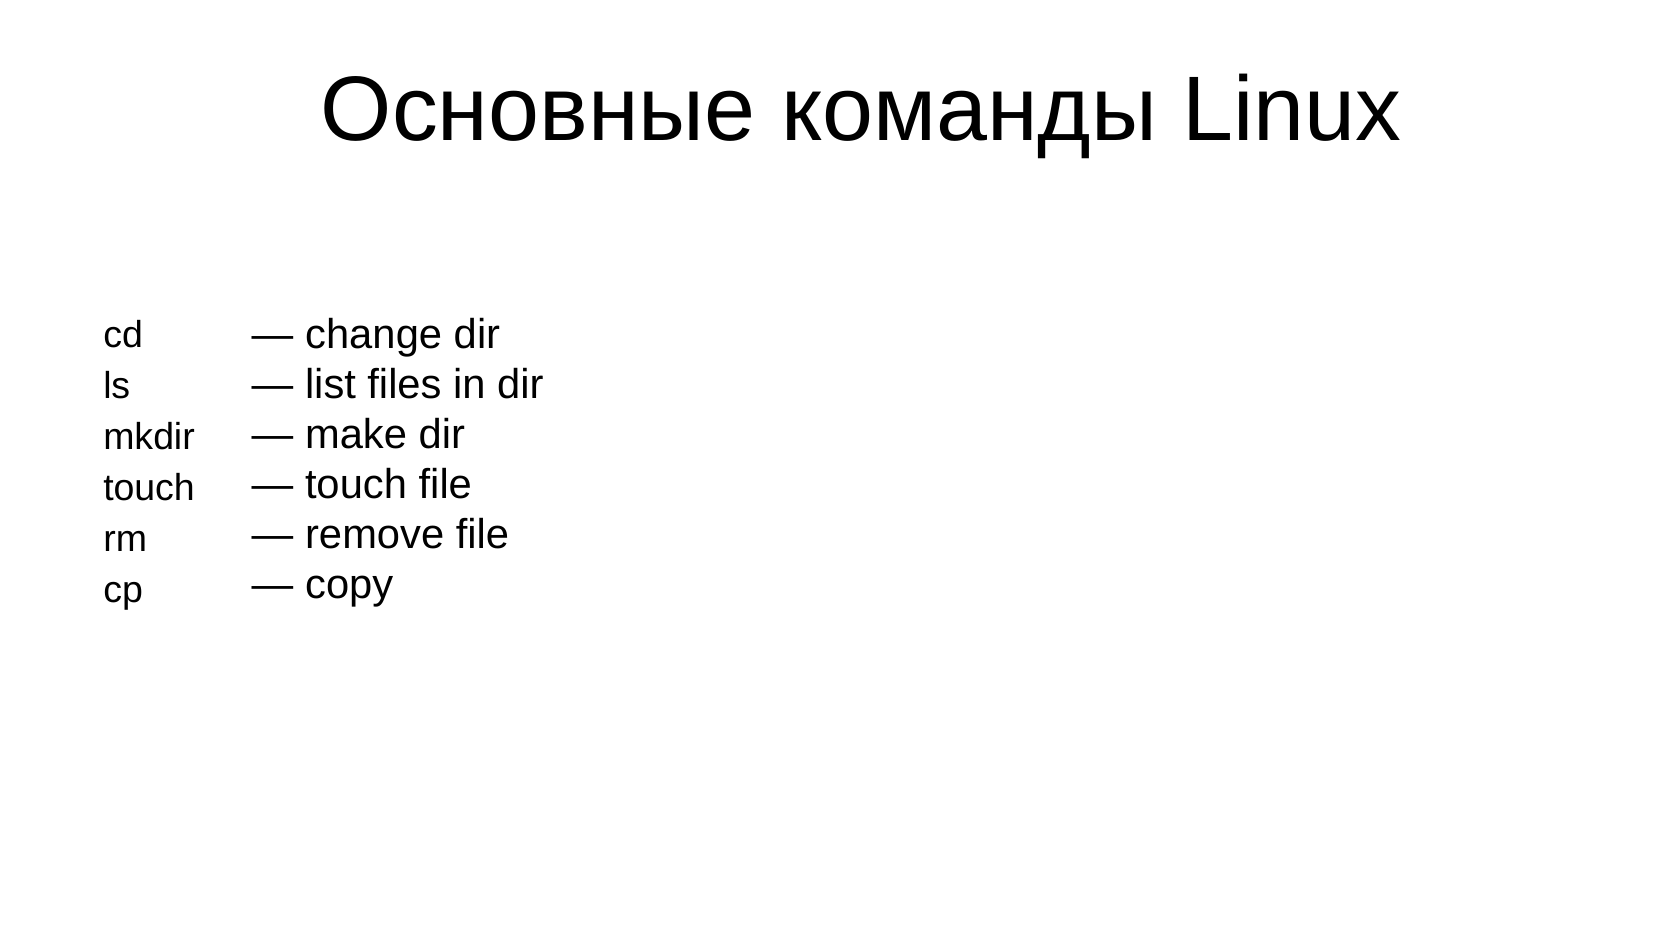

# Основные команды Linux
cd
ls
mkdir
touch
rm
cp
— change dir
— list files in dir
— make dir
— touch file
— remove file
— copy